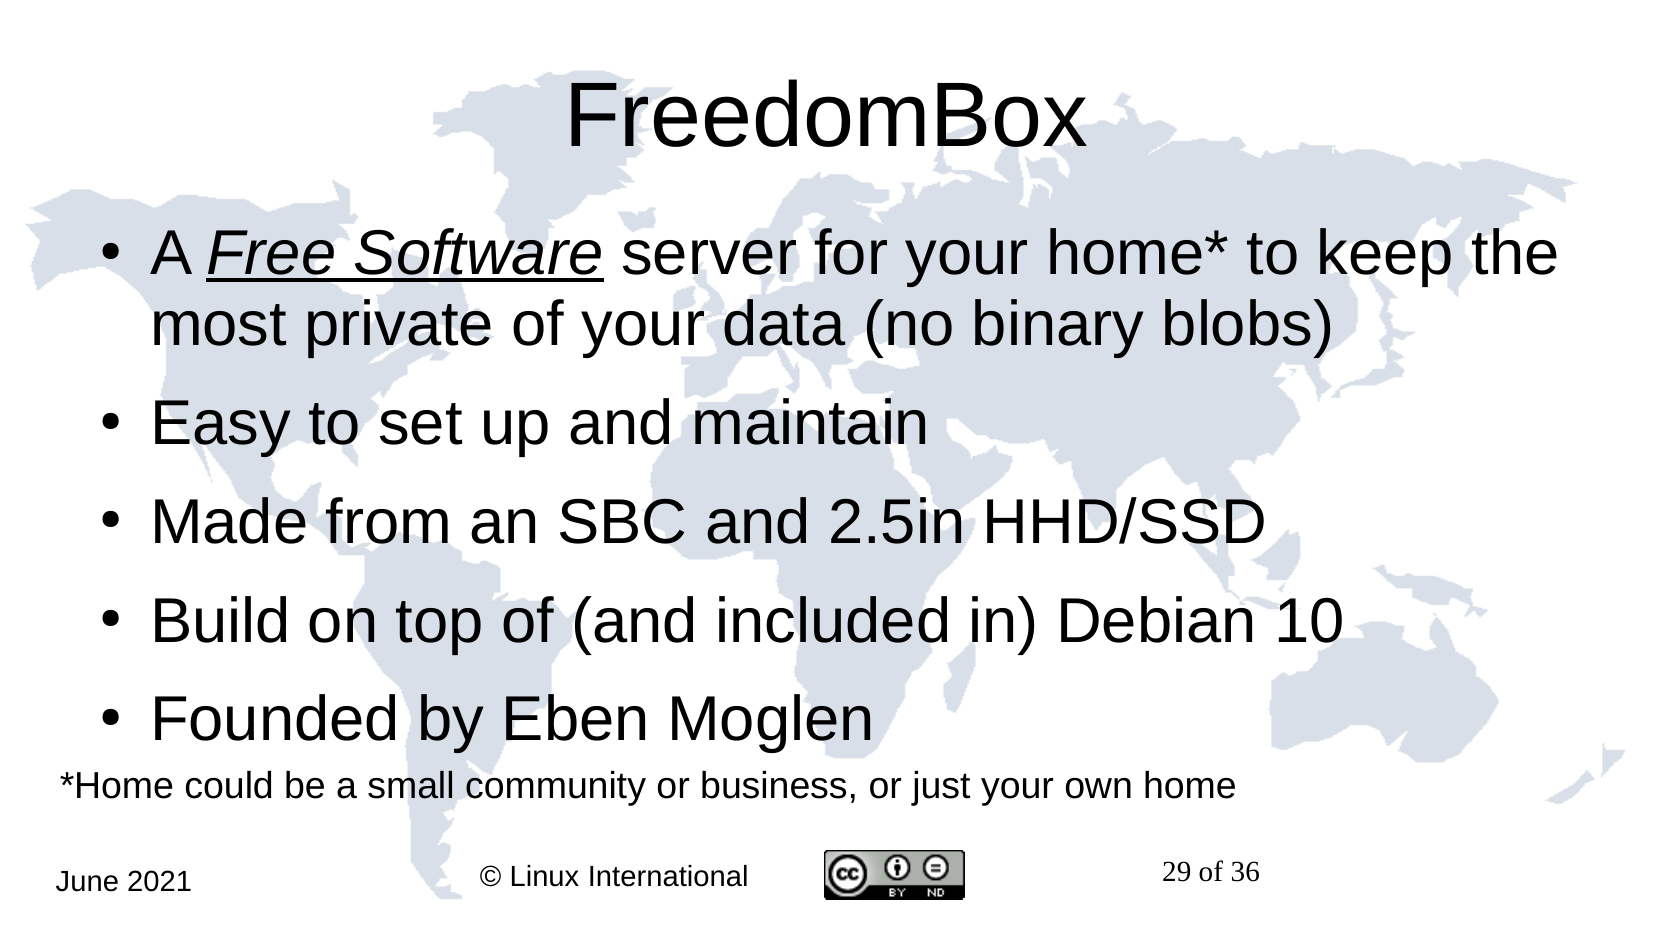

# FreedomBox
A Free Software server for your home* to keep the most private of your data (no binary blobs)
Easy to set up and maintain
Made from an SBC and 2.5in HHD/SSD
Build on top of (and included in) Debian 10
Founded by Eben Moglen
*Home could be a small community or business, or just your own home
29